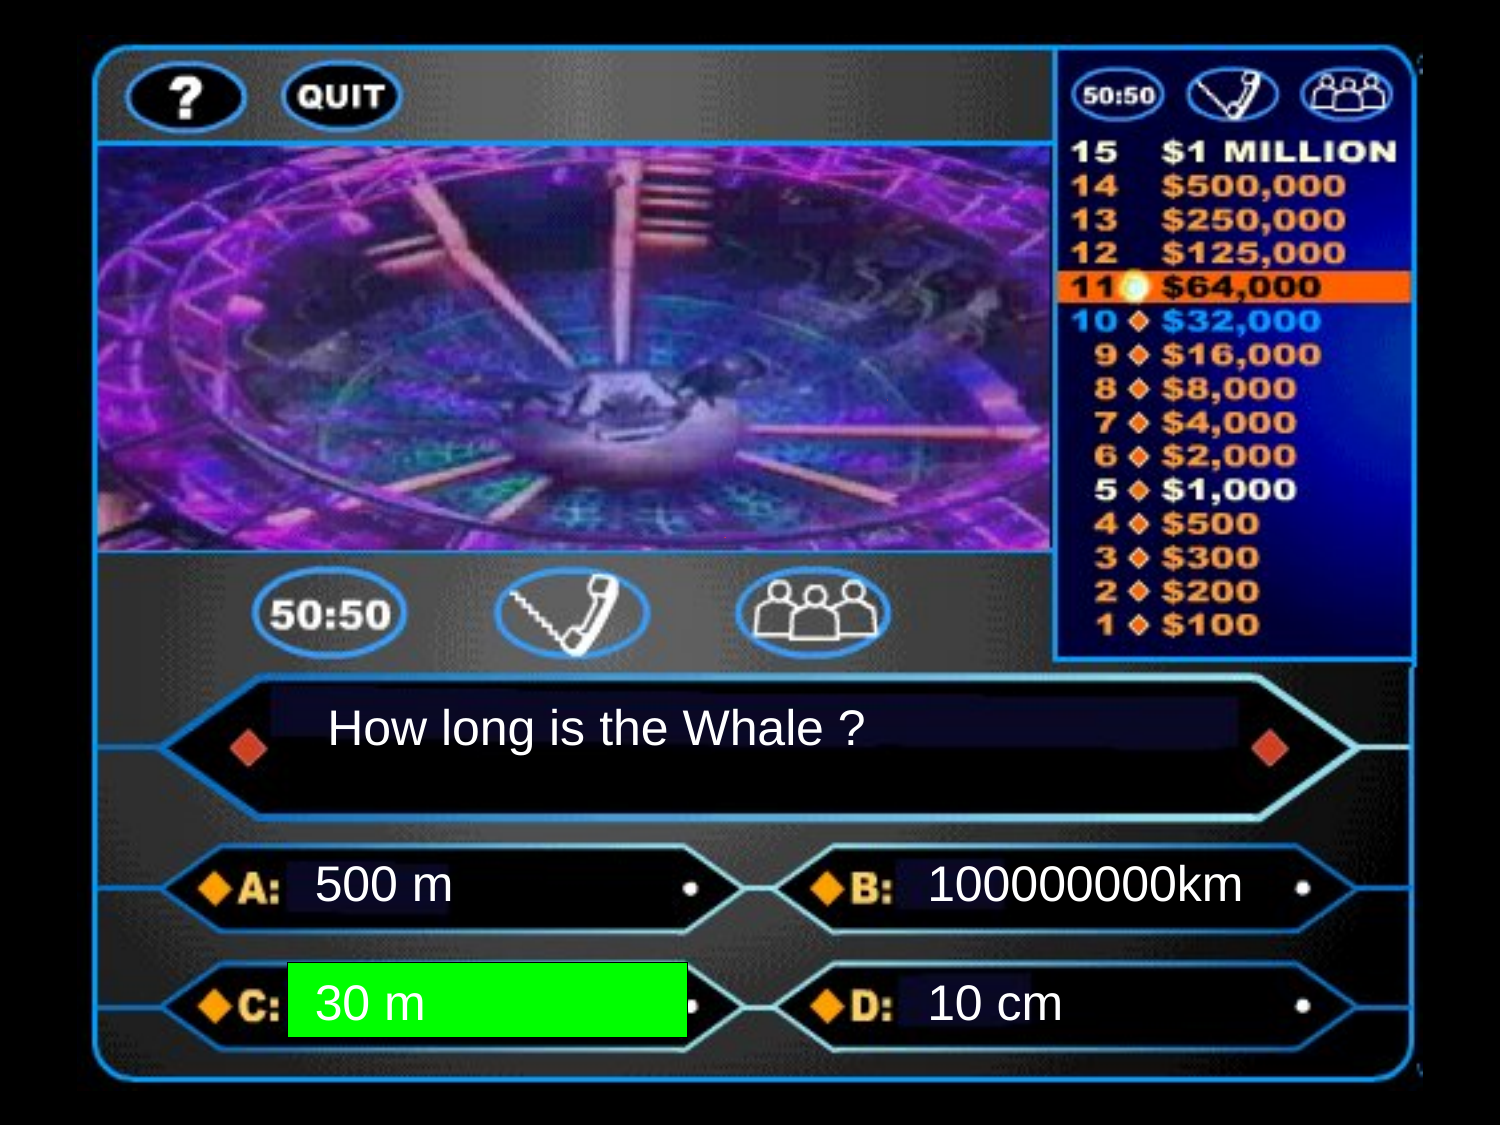

How long is the Whale ?
500 m
100000000km
30 m
10 cm